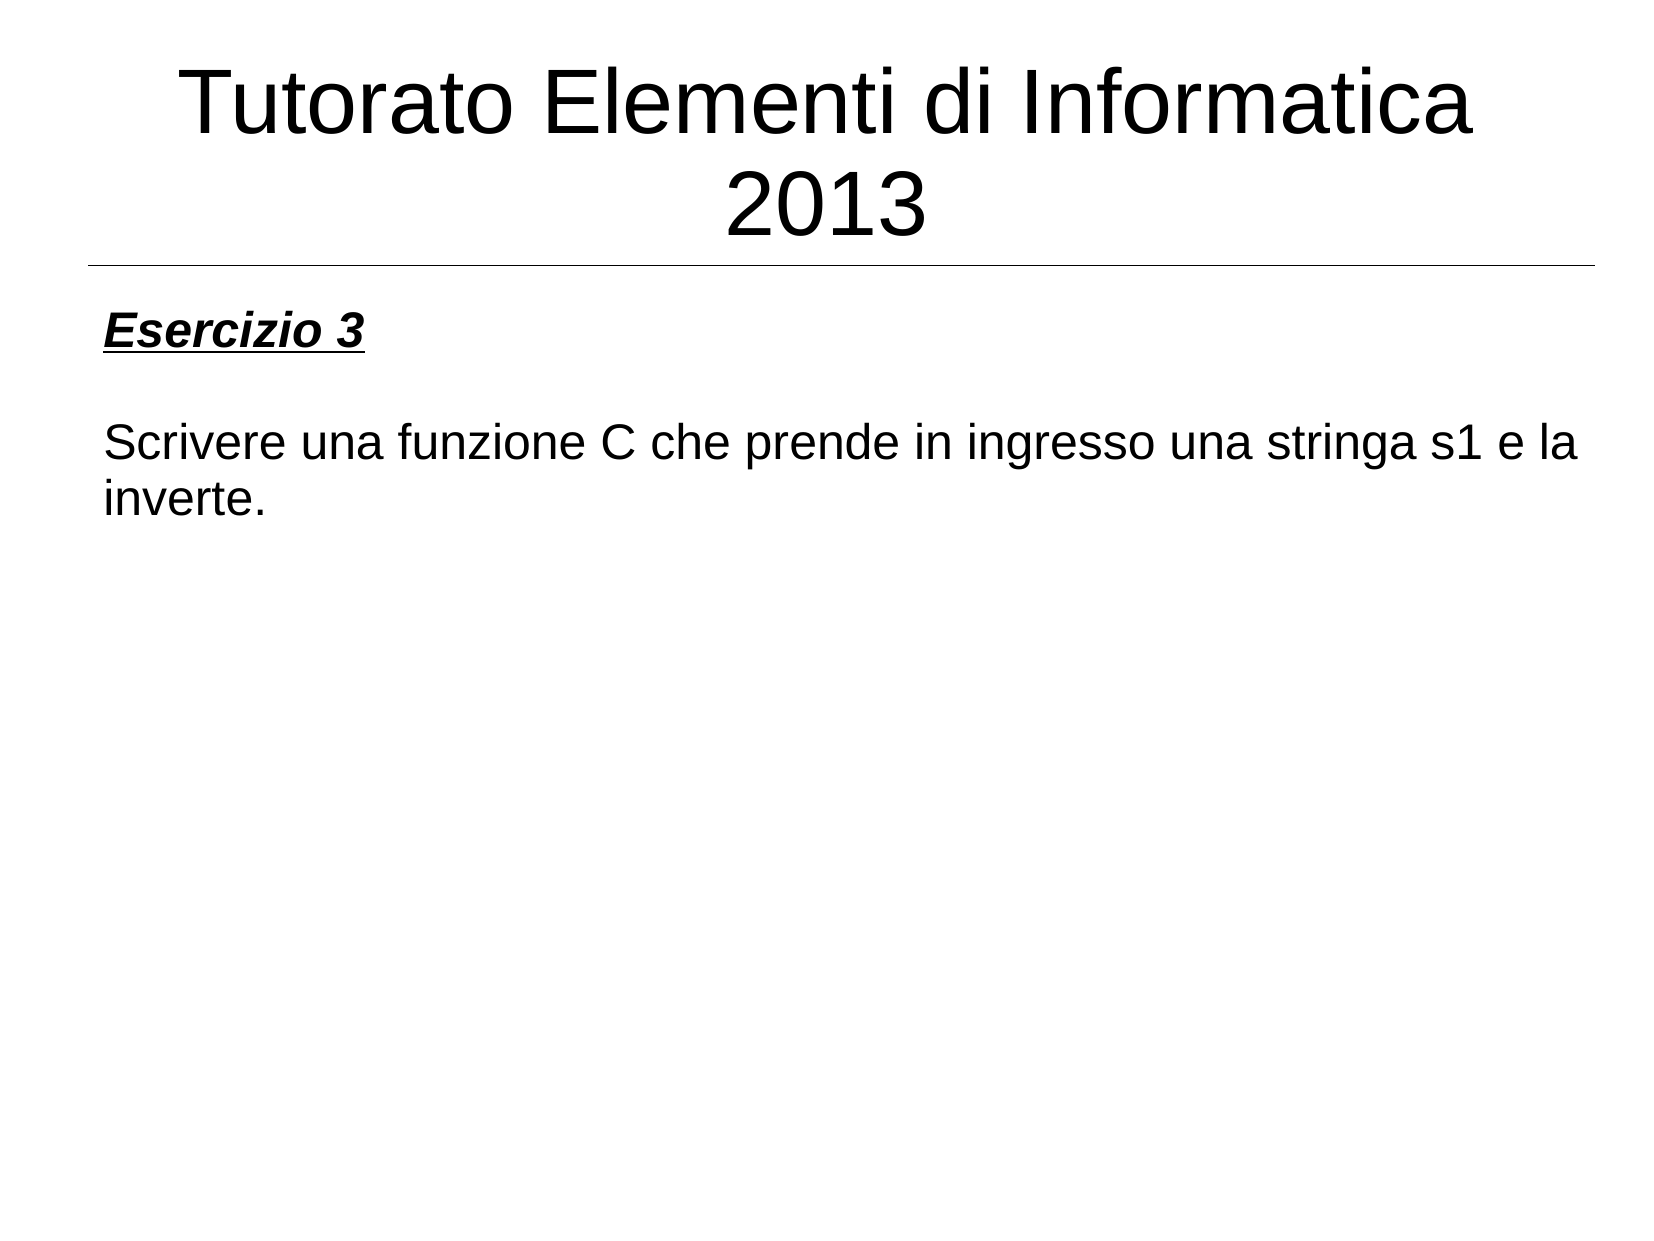

# Tutorato Elementi di Informatica 2013
Esercizio 3
Scrivere una funzione C che prende in ingresso una stringa s1 e la inverte.